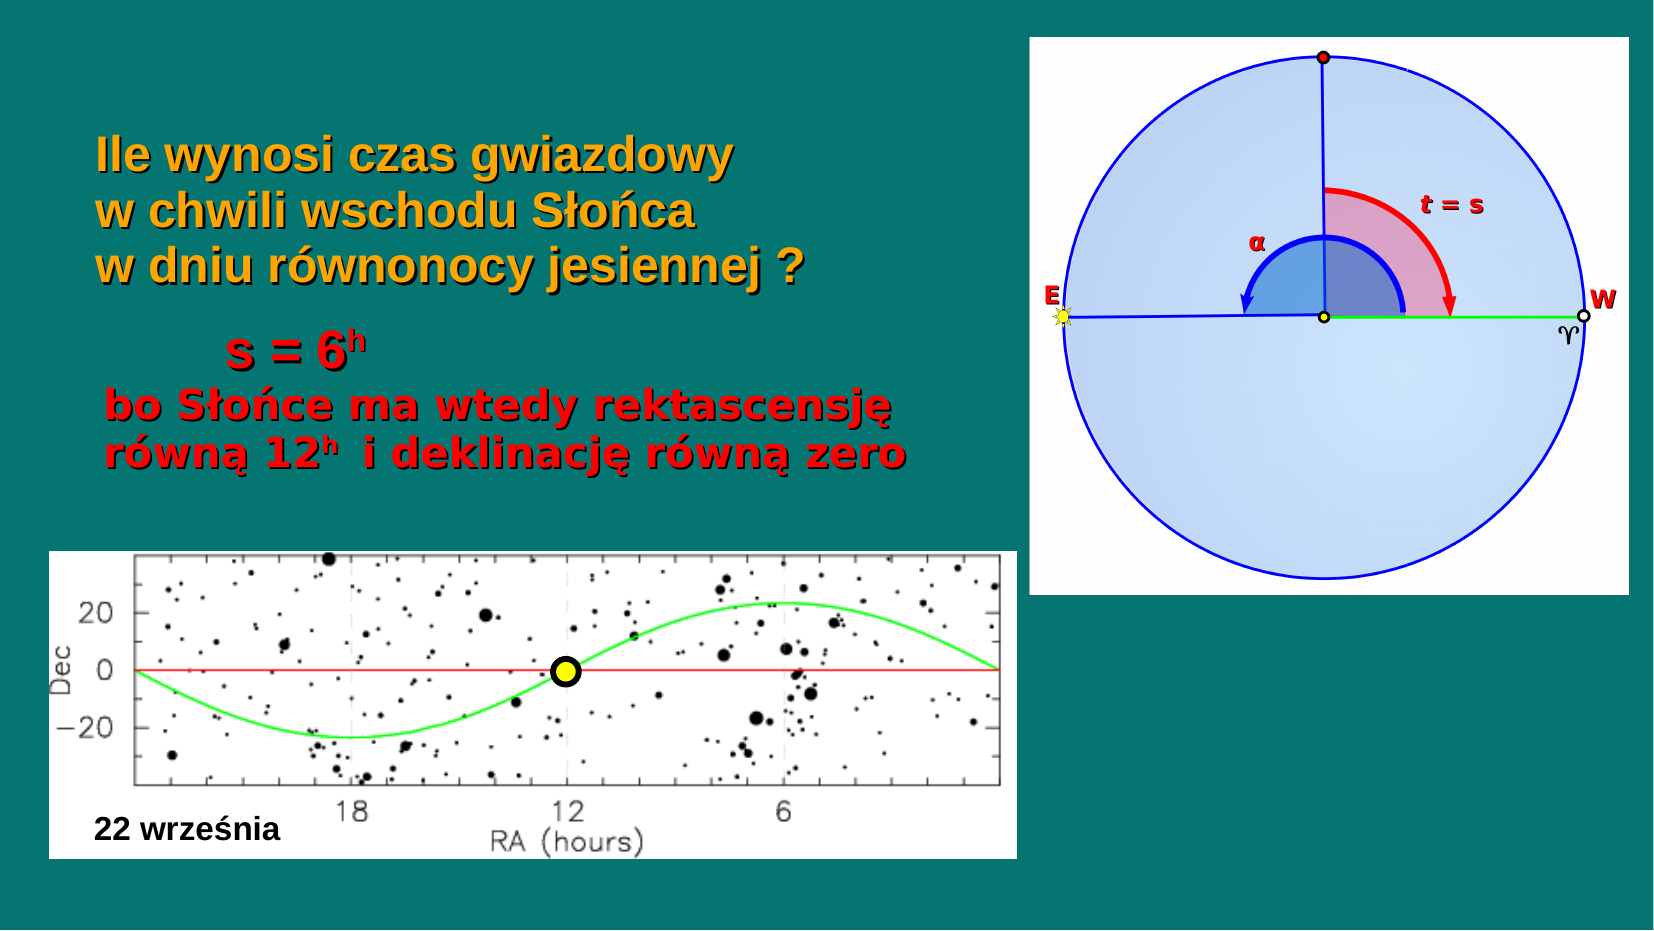

Ile wynosi czas gwiazdowy w chwili wschodu Słońca w dniu równonocy jesiennej ?
 s = 6h
bo Słońce ma wtedy rektascensję równą 12h i deklinację równą zero
22 września